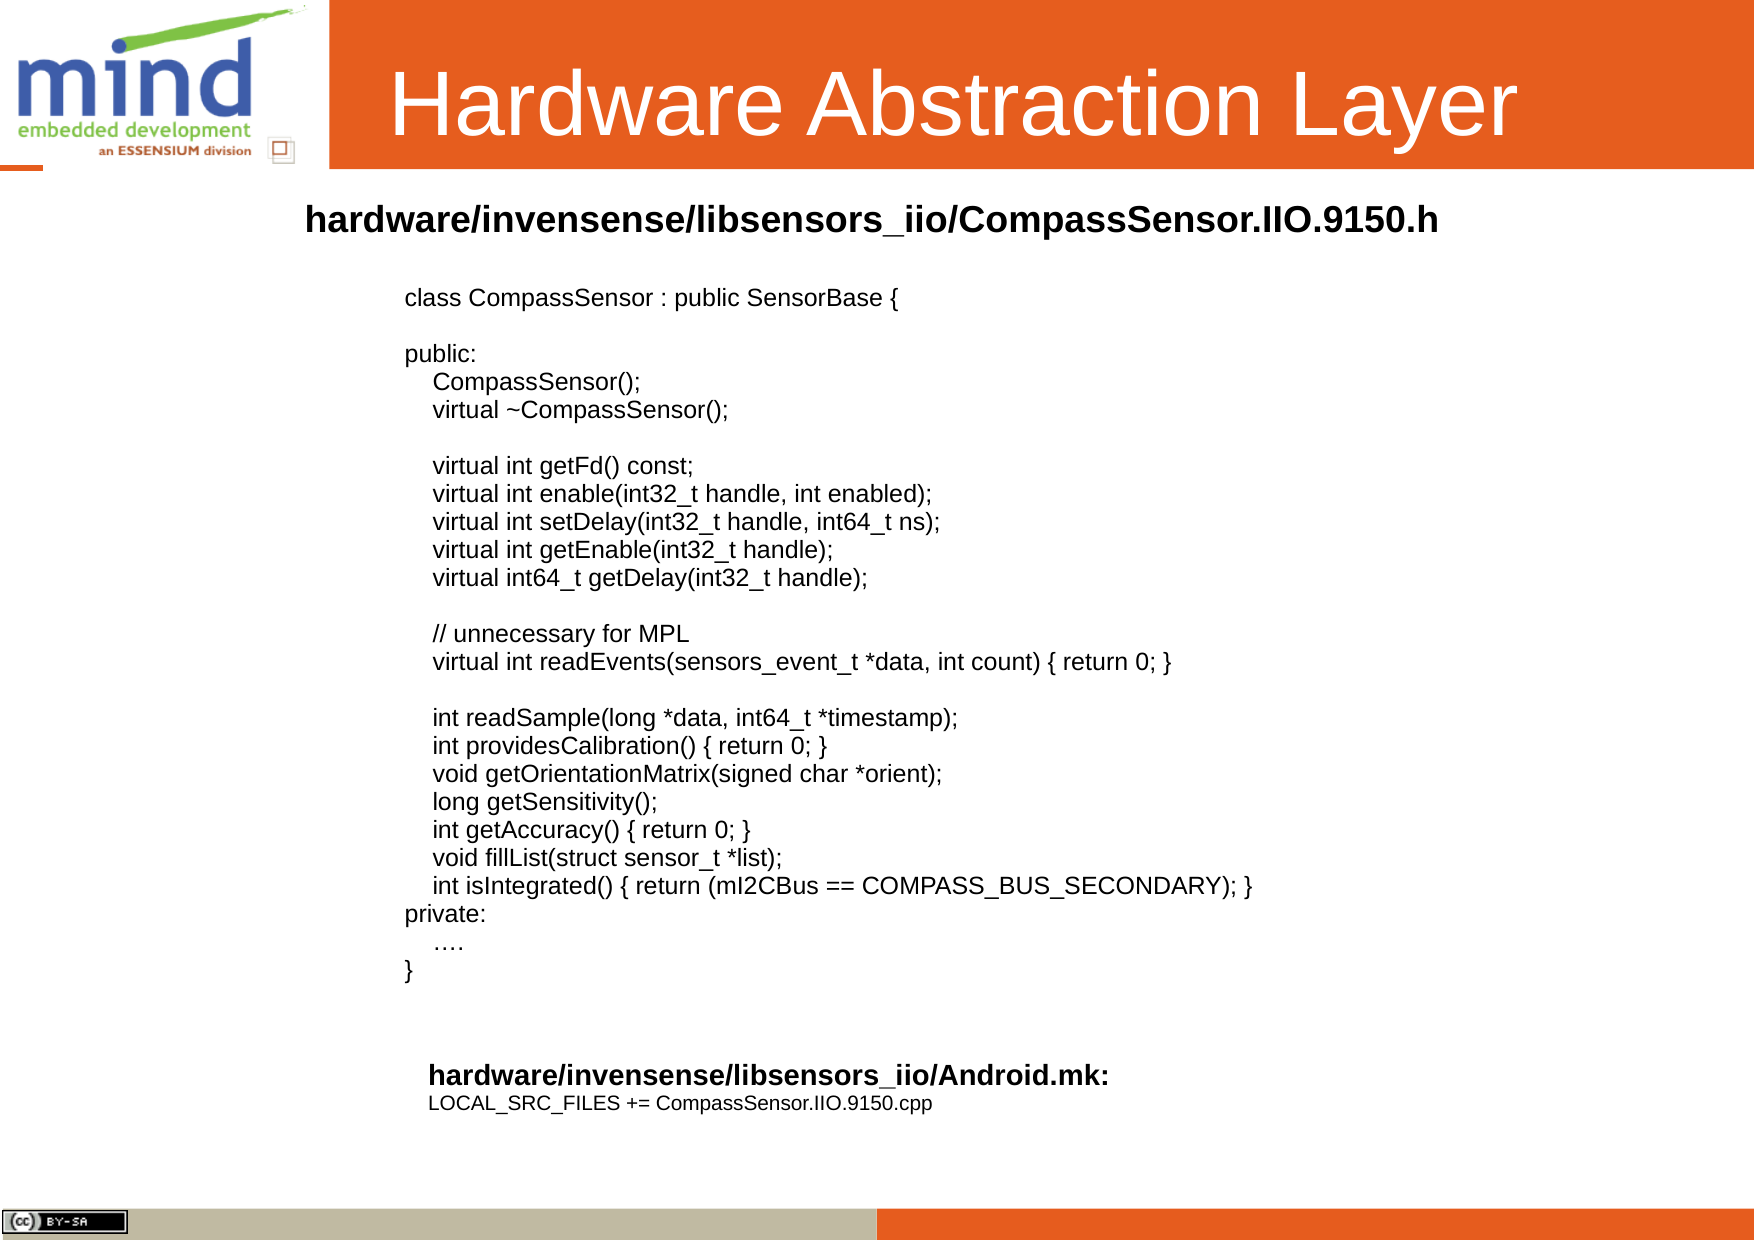

# Hardware Abstraction Layer
hardware/invensense/libsensors_iio/CompassSensor.IIO.9150.h
class CompassSensor : public SensorBase {
public:
 CompassSensor();
 virtual ~CompassSensor();
 virtual int getFd() const;
 virtual int enable(int32_t handle, int enabled);
 virtual int setDelay(int32_t handle, int64_t ns);
 virtual int getEnable(int32_t handle);
 virtual int64_t getDelay(int32_t handle);
 // unnecessary for MPL
 virtual int readEvents(sensors_event_t *data, int count) { return 0; }
 int readSample(long *data, int64_t *timestamp);
 int providesCalibration() { return 0; }
 void getOrientationMatrix(signed char *orient);
 long getSensitivity();
 int getAccuracy() { return 0; }
 void fillList(struct sensor_t *list);
 int isIntegrated() { return (mI2CBus == COMPASS_BUS_SECONDARY); }
private:
 ….
}
hardware/invensense/libsensors_iio/Android.mk:
LOCAL_SRC_FILES += CompassSensor.IIO.9150.cpp